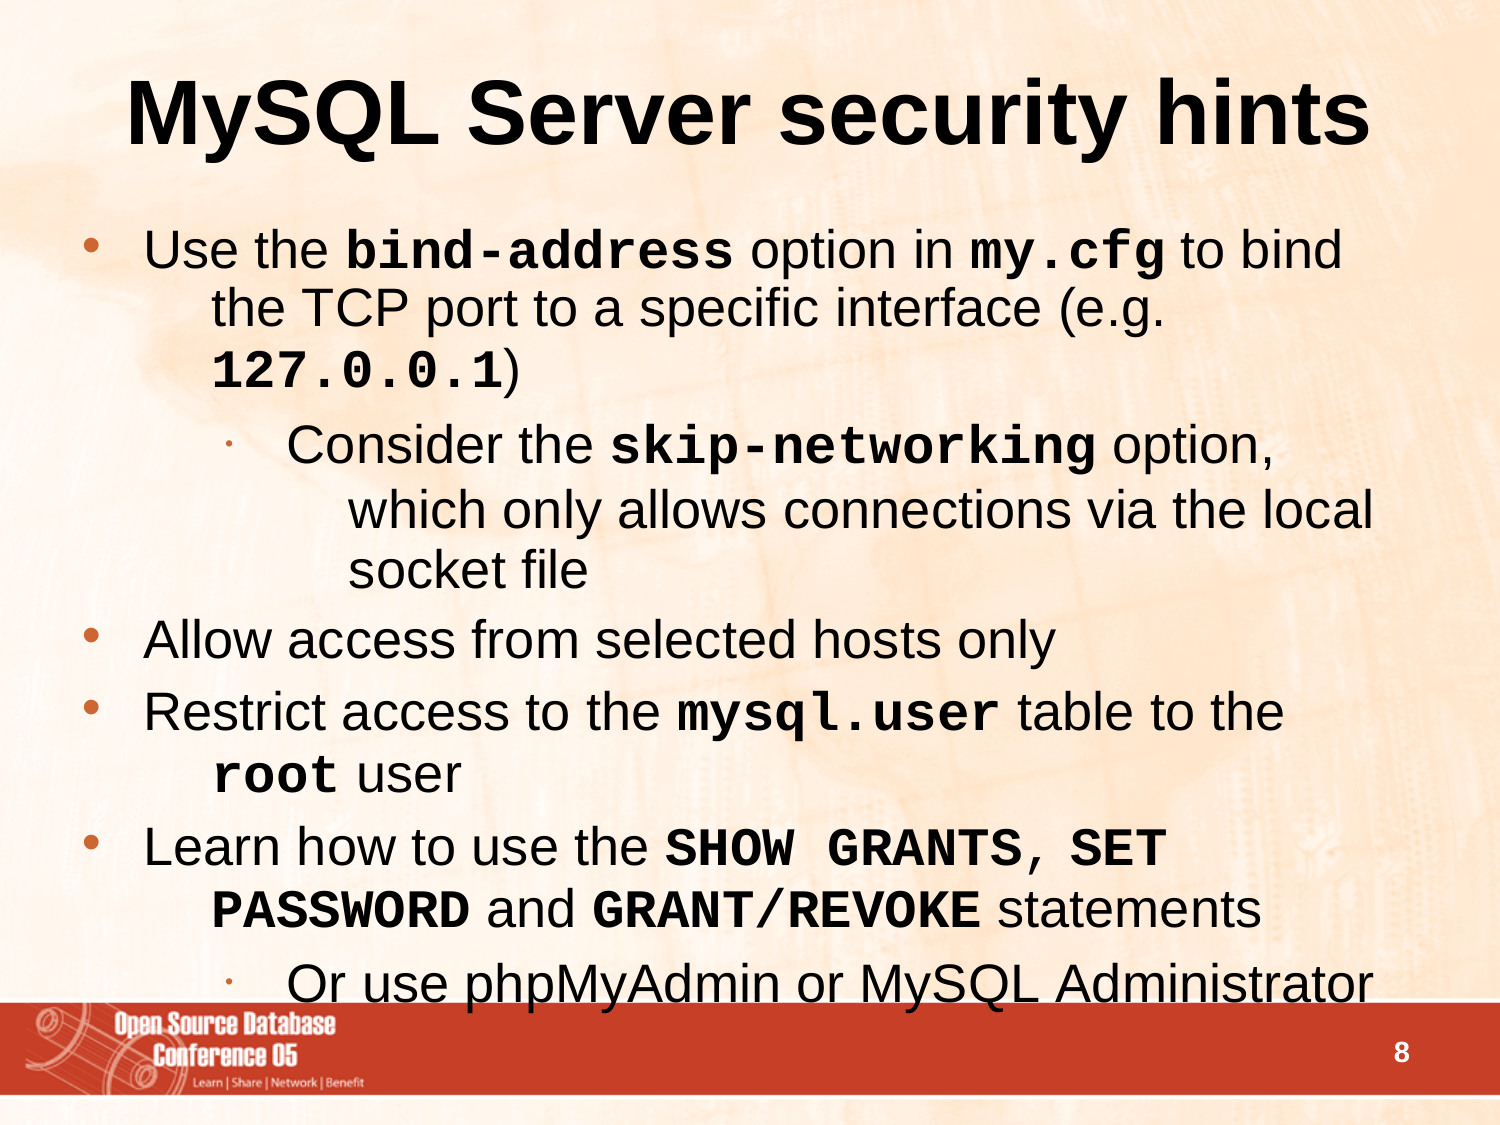

# MySQL Server security hints
Use the bind-address option in my.cfg to bind the TCP port to a specific interface (e.g. 127.0.0.1)
Consider the skip-networking option, which only allows connections via the local socket file
Allow access from selected hosts only
Restrict access to the mysql.user table to the root user
Learn how to use the SHOW GRANTS, SET PASSWORD and GRANT/REVOKE statements
Or use phpMyAdmin or MySQL Administrator
8